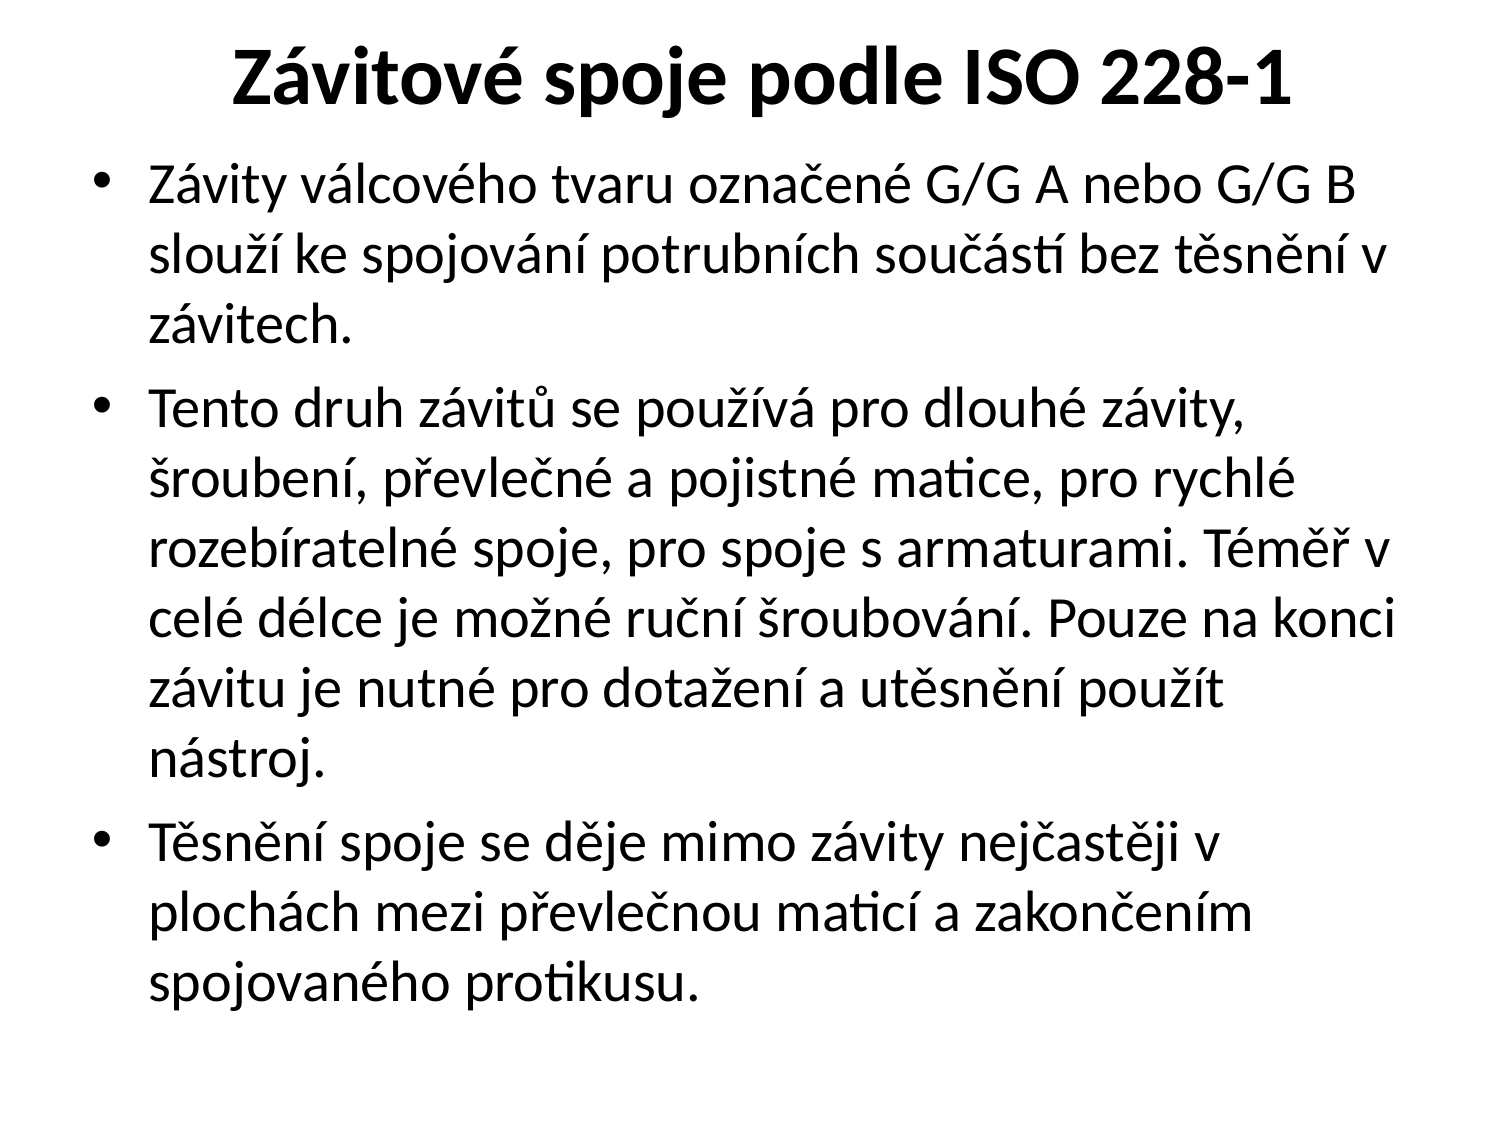

# Závitové spoje podle ISO 228-1
Závity válcového tvaru označené G/G A nebo G/G B slouží ke spojování potrubních součástí bez těsnění v závitech.
Tento druh závitů se používá pro dlouhé závity, šroubení, převlečné a pojistné matice, pro rychlé rozebíratelné spoje, pro spoje s armaturami. Téměř v celé délce je možné ruční šroubování. Pouze na konci závitu je nutné pro dotažení a utěsnění použít nástroj.
Těsnění spoje se děje mimo závity nejčastěji v plochách mezi převlečnou maticí a zakončením spojovaného protikusu.